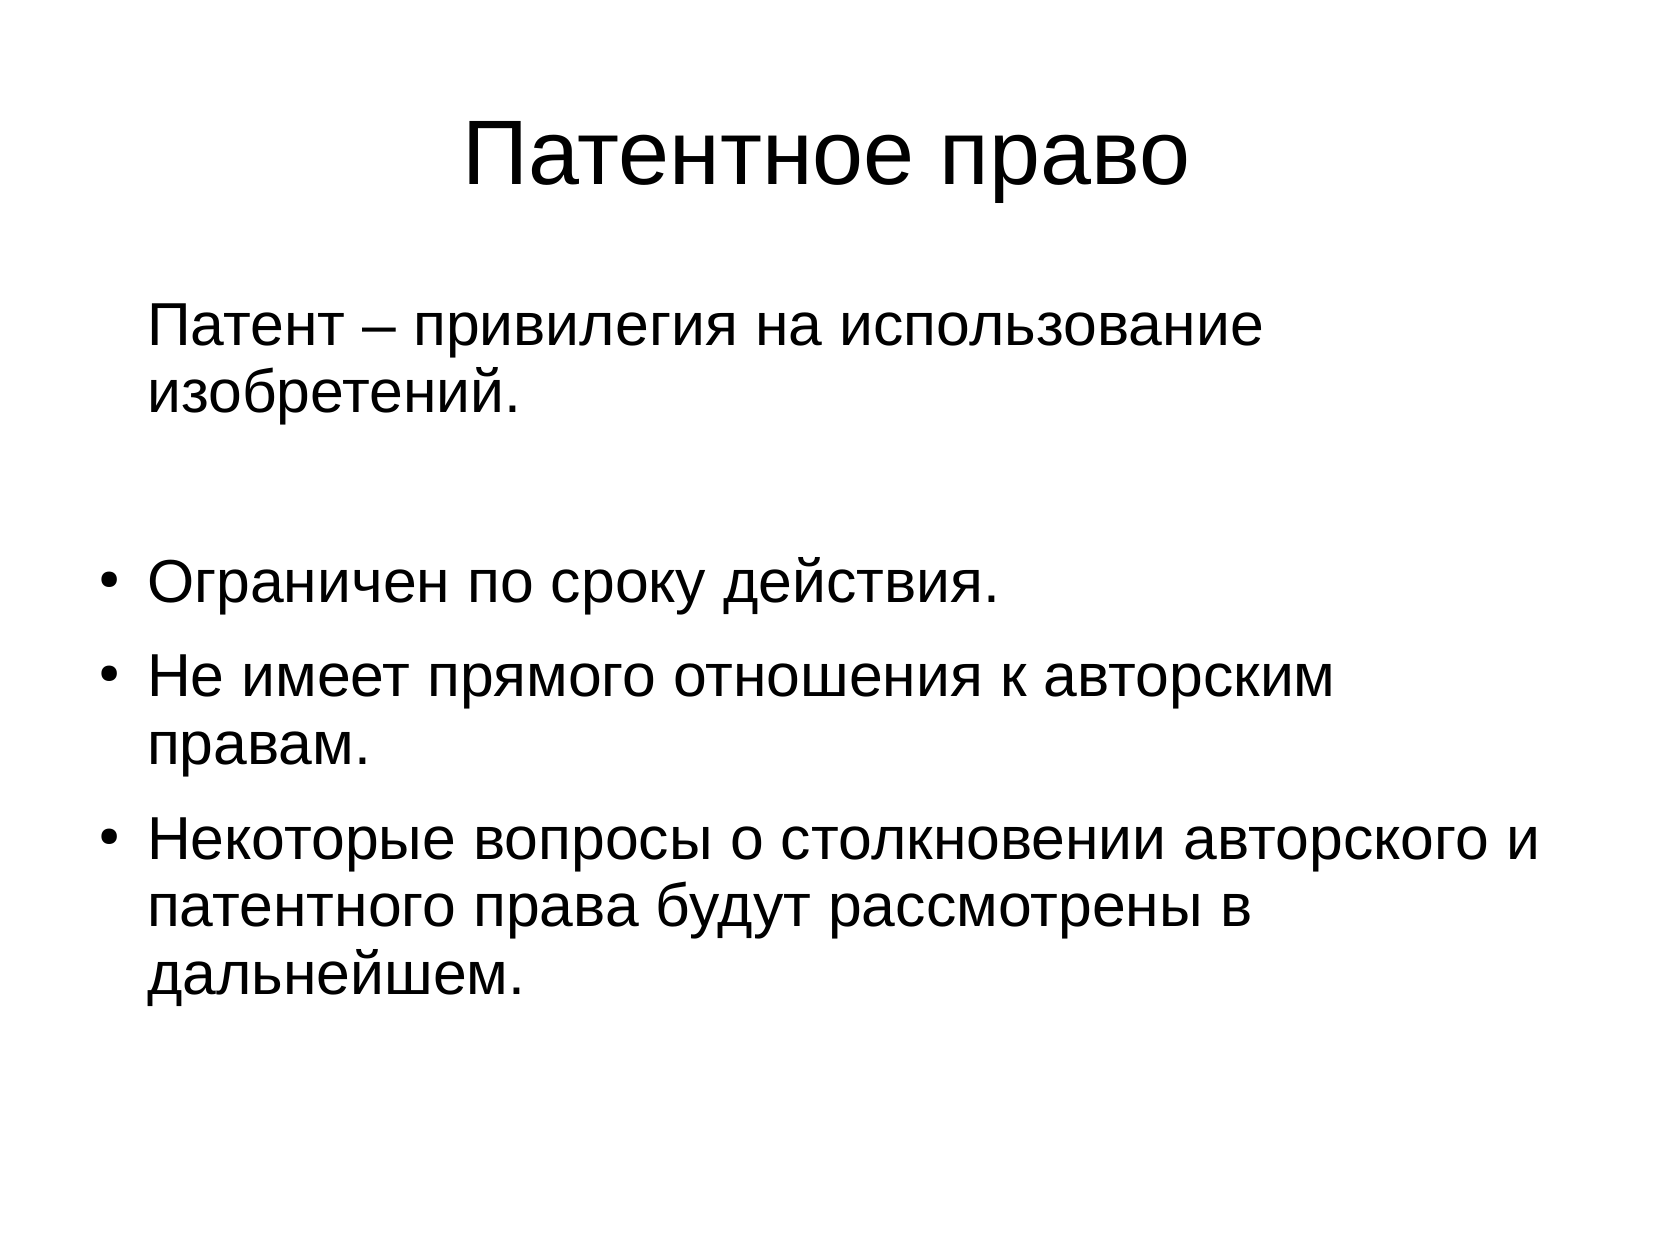

# Патентное право
Патент – привилегия на использование изобретений.
Ограничен по сроку действия.
Не имеет прямого отношения к авторским правам.
Некоторые вопросы о столкновении авторского и патентного права будут рассмотрены в дальнейшем.